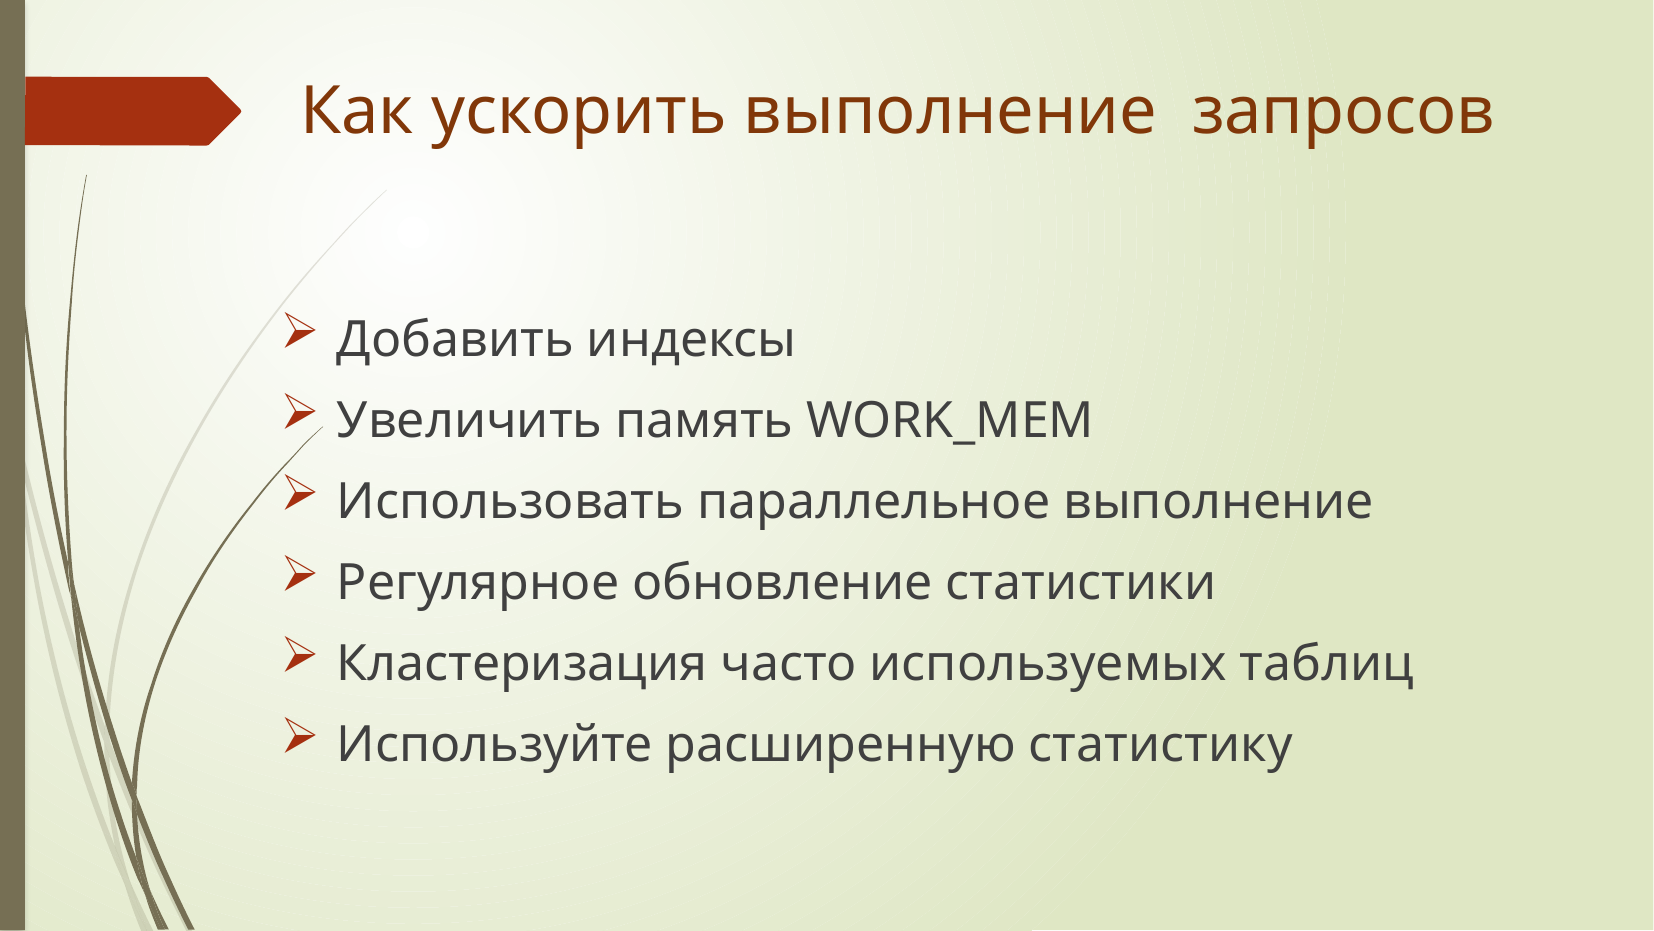

# Как ускорить выполнение запросов
Добавить индексы
Увеличить память WORK_MEM
Использовать параллельное выполнение
Регулярное обновление статистики
Кластеризация часто используемых таблиц
Используйте расширенную статистику